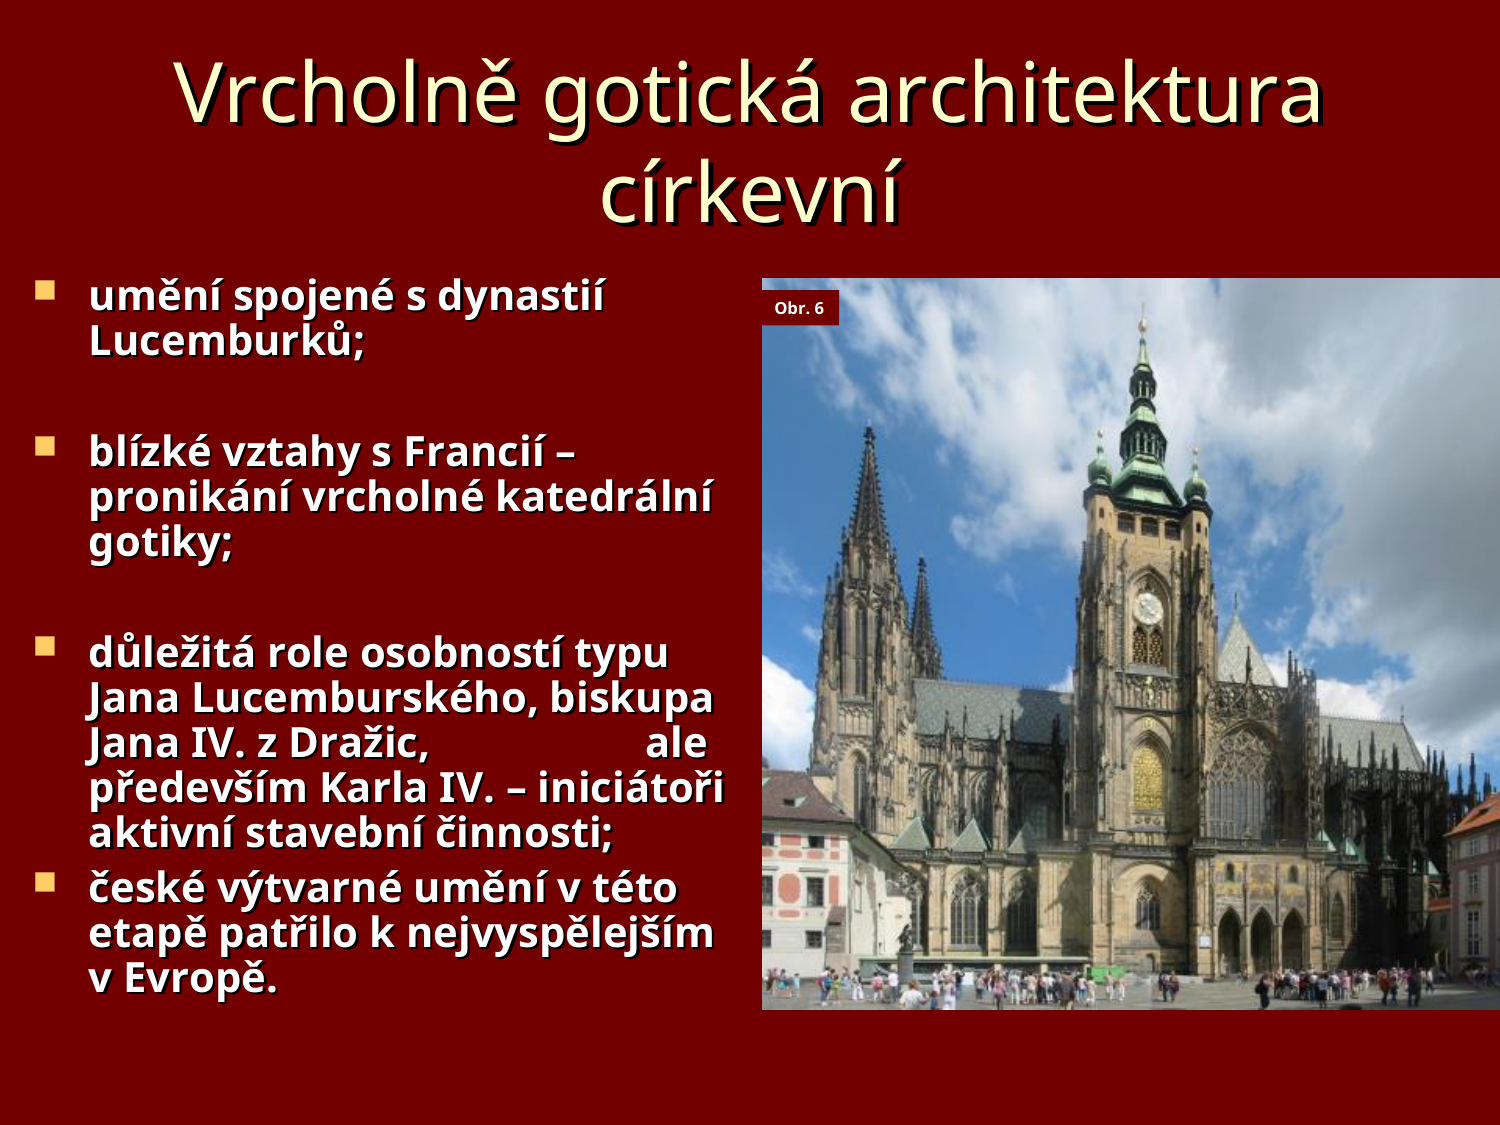

# Vrcholně gotická architektura církevní
umění spojené s dynastií Lucemburků;
blízké vztahy s Francií – pronikání vrcholné katedrální gotiky;
důležitá role osobností typu Jana Lucemburského, biskupa Jana IV. z Dražic, ale především Karla IV. – iniciátoři aktivní stavební činnosti;
české výtvarné umění v této etapě patřilo k nejvyspělejším v Evropě.
Obr. 6